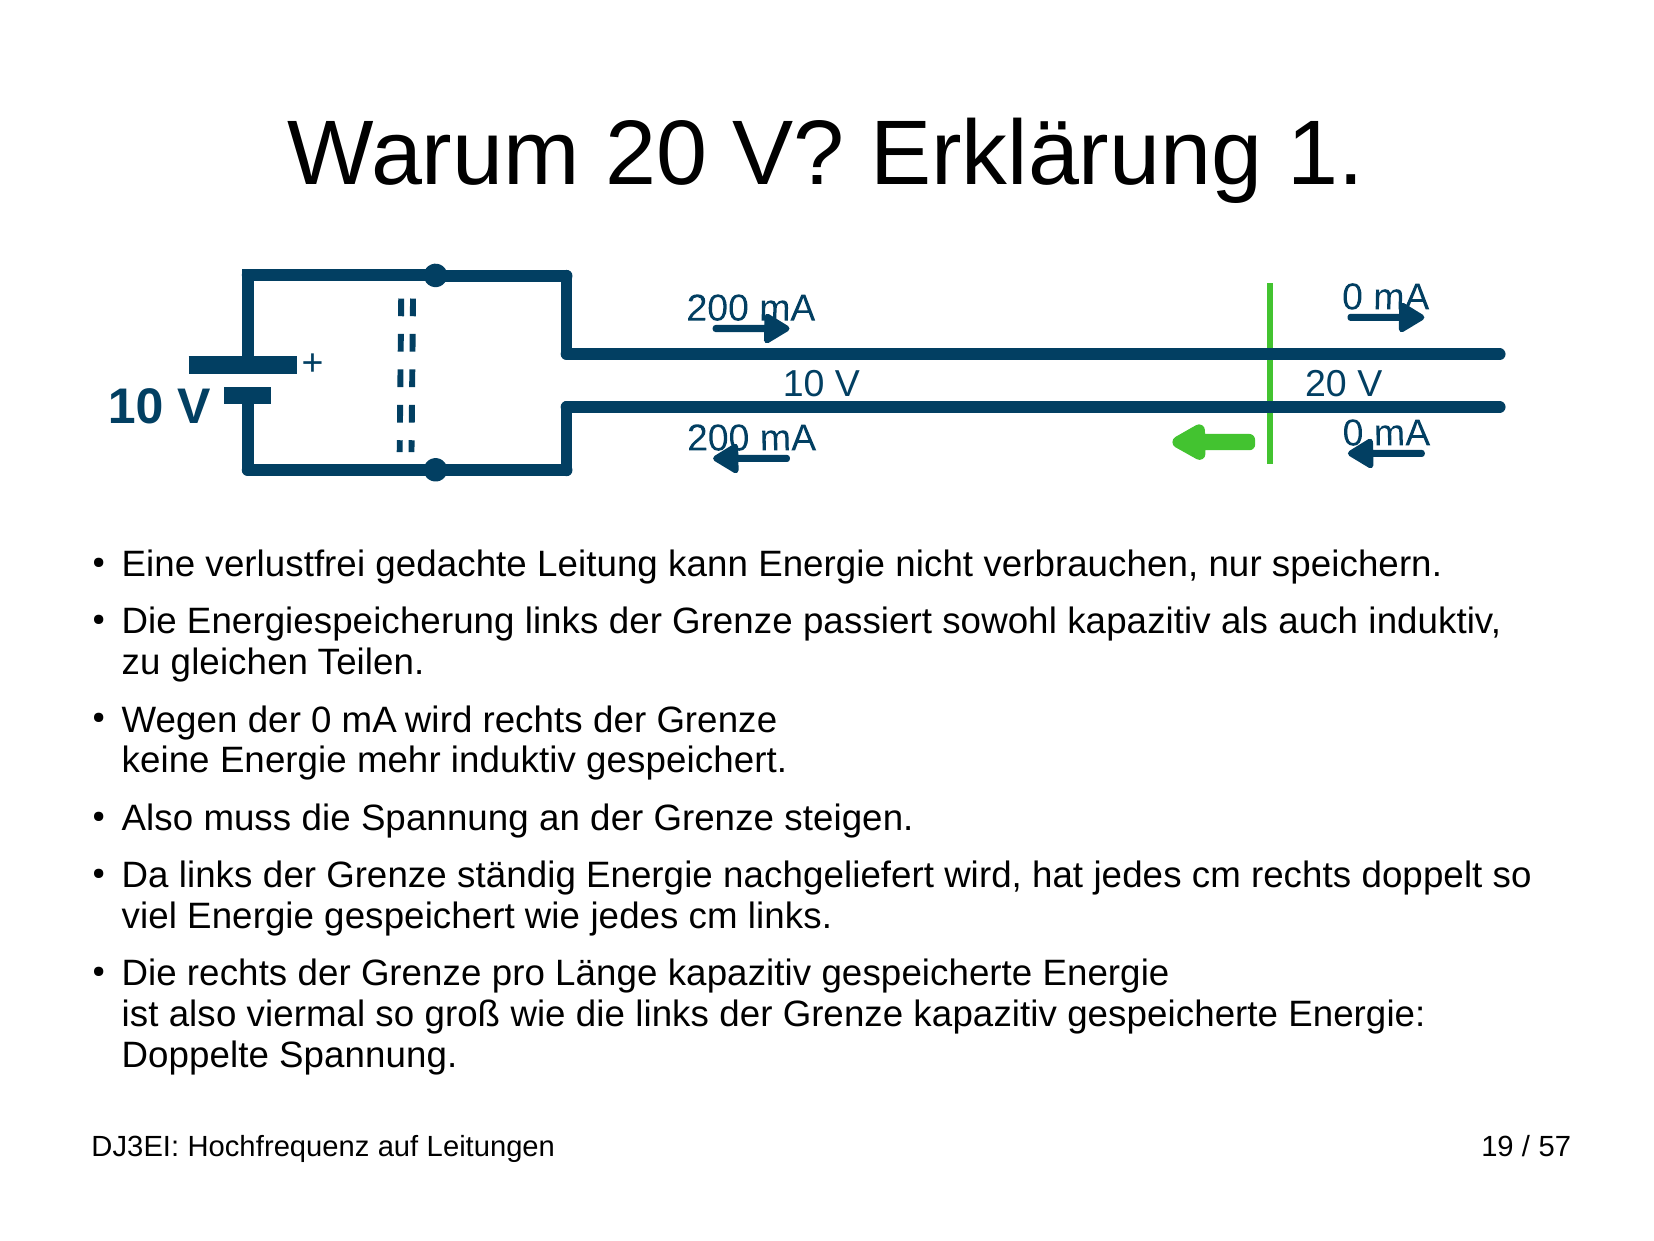

# Warum 20 V? Erklärung 1.
0 mA
200 mA
+
10 V
20 V
10 V
0 mA
200 mA
Eine verlustfrei gedachte Leitung kann Energie nicht verbrauchen, nur speichern.
Die Energiespeicherung links der Grenze passiert sowohl kapazitiv als auch induktiv,
zu gleichen Teilen.
Wegen der 0 mA wird rechts der Grenze
keine Energie mehr induktiv gespeichert.
Also muss die Spannung an der Grenze steigen.
Da links der Grenze ständig Energie nachgeliefert wird, hat jedes cm rechts doppelt so viel Energie gespeichert wie jedes cm links.
Die rechts der Grenze pro Länge kapazitiv gespeicherte Energie
ist also viermal so groß wie die links der Grenze kapazitiv gespeicherte Energie:
Doppelte Spannung.